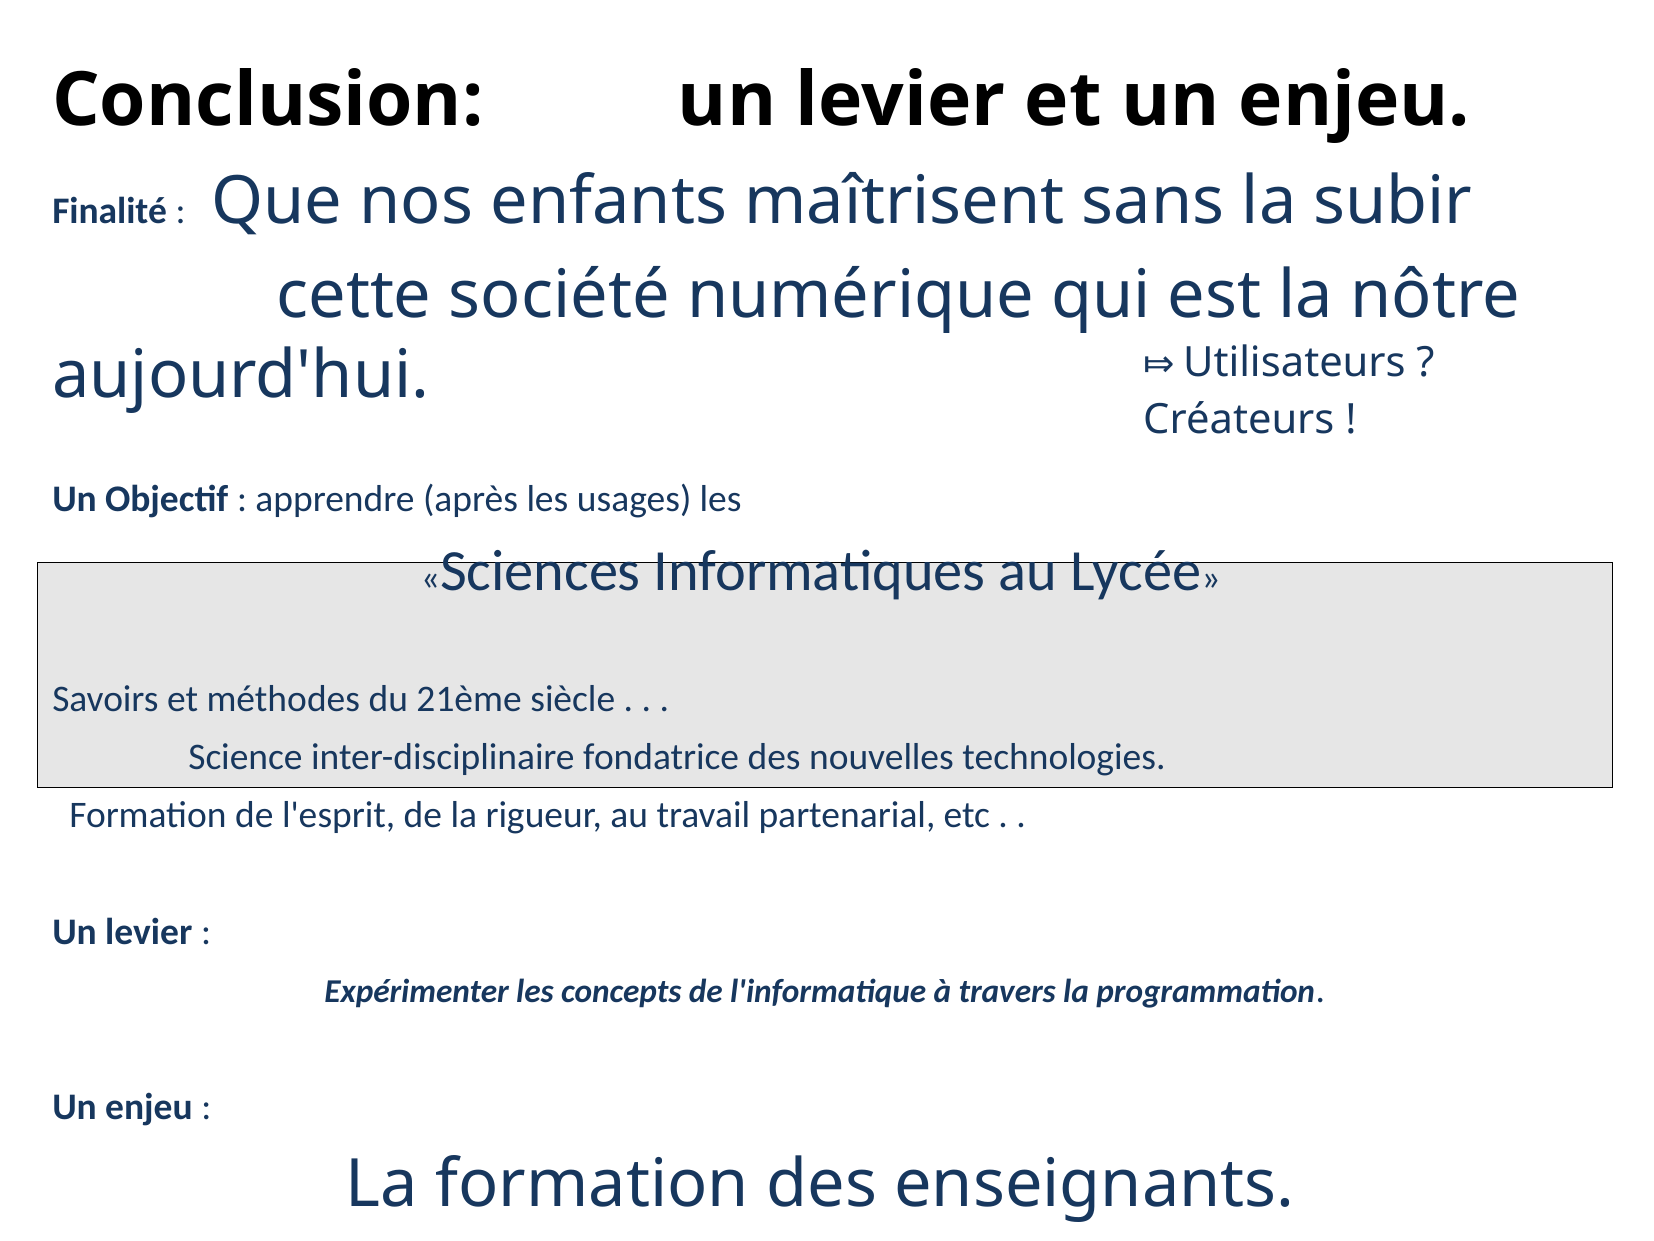

Conclusion: un levier et un enjeu.
# Finalité : Que nos enfants maîtrisent sans la subir
 cette société numérique qui est la nôtre aujourd'hui.
Un Objectif : apprendre (après les usages) les
«Sciences Informatiques au Lycée»
Savoirs et méthodes du 21ème siècle . . .
 Science inter-disciplinaire fondatrice des nouvelles technologies.
 Formation de l'esprit, de la rigueur, au travail partenarial, etc . .
Un levier :
Expérimenter les concepts de l'informatique à travers la programmation.
Un enjeu :
La formation des enseignants.
⤇ Utilisateurs ? Créateurs !